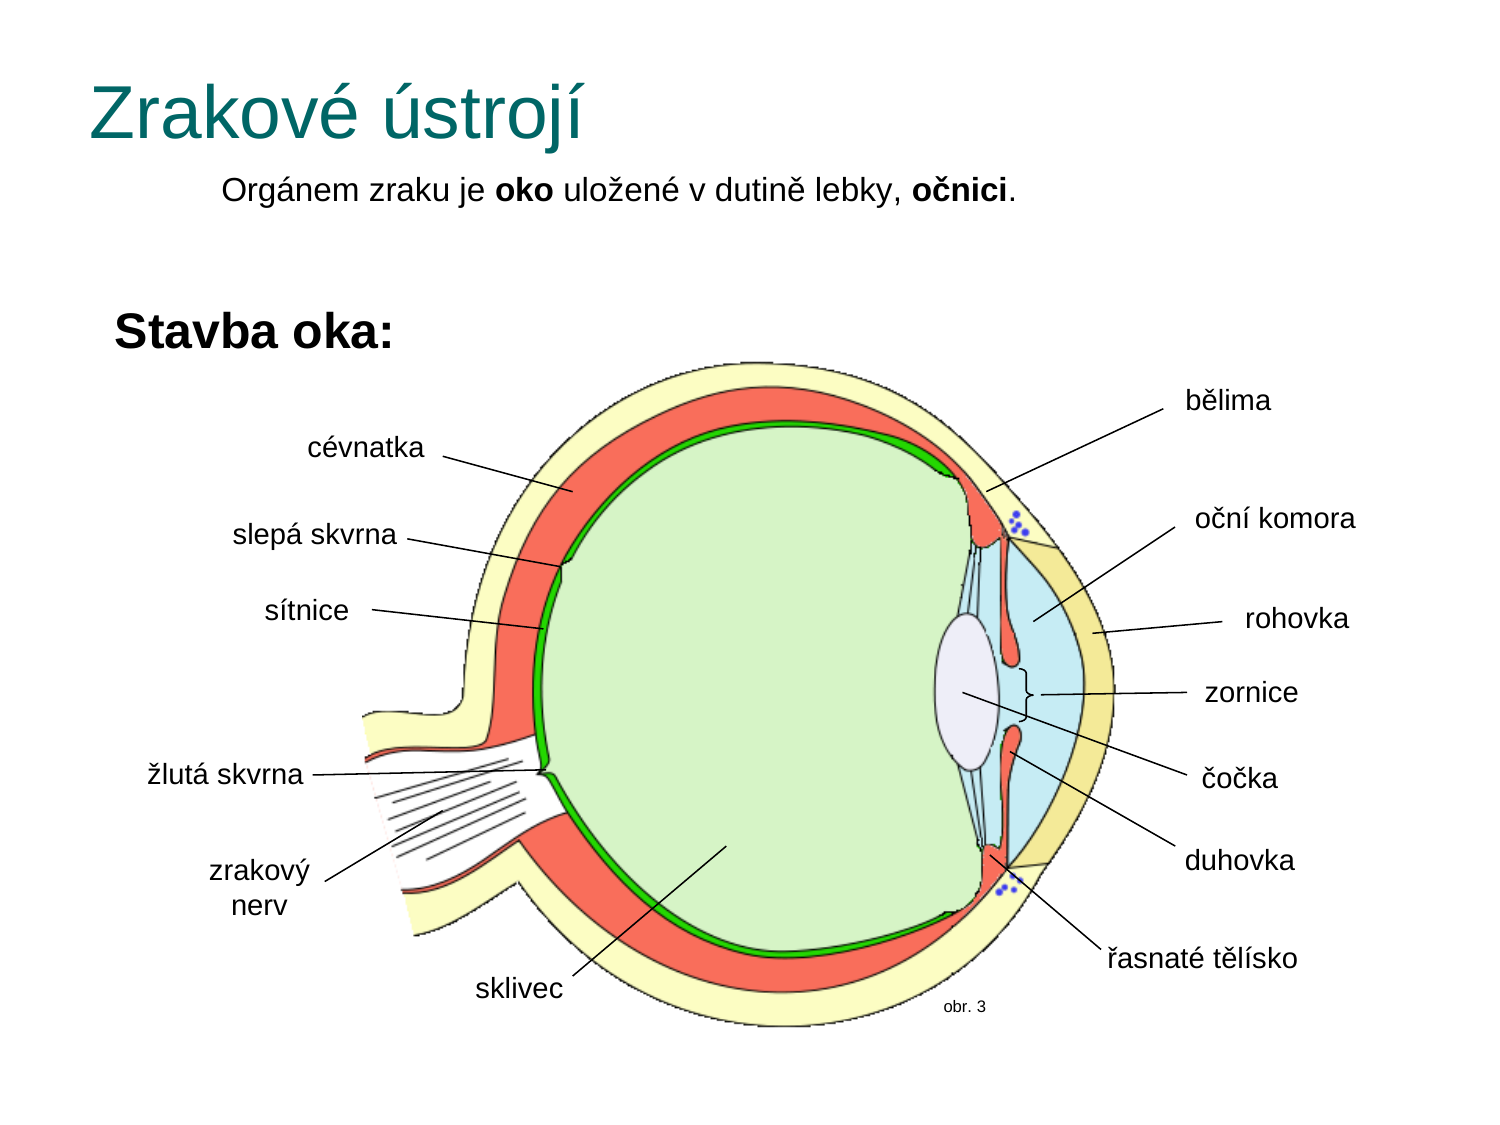

# Zrakové ústrojí
Orgánem zraku je oko uložené v dutině lebky, očnici.
Stavba oka:
obr. 3
bělima
cévnatka
oční komora
slepá skvrna
sítnice
rohovka
zornice
žlutá skvrna
čočka
duhovka
zrakový nerv
řasnaté tělísko
sklivec